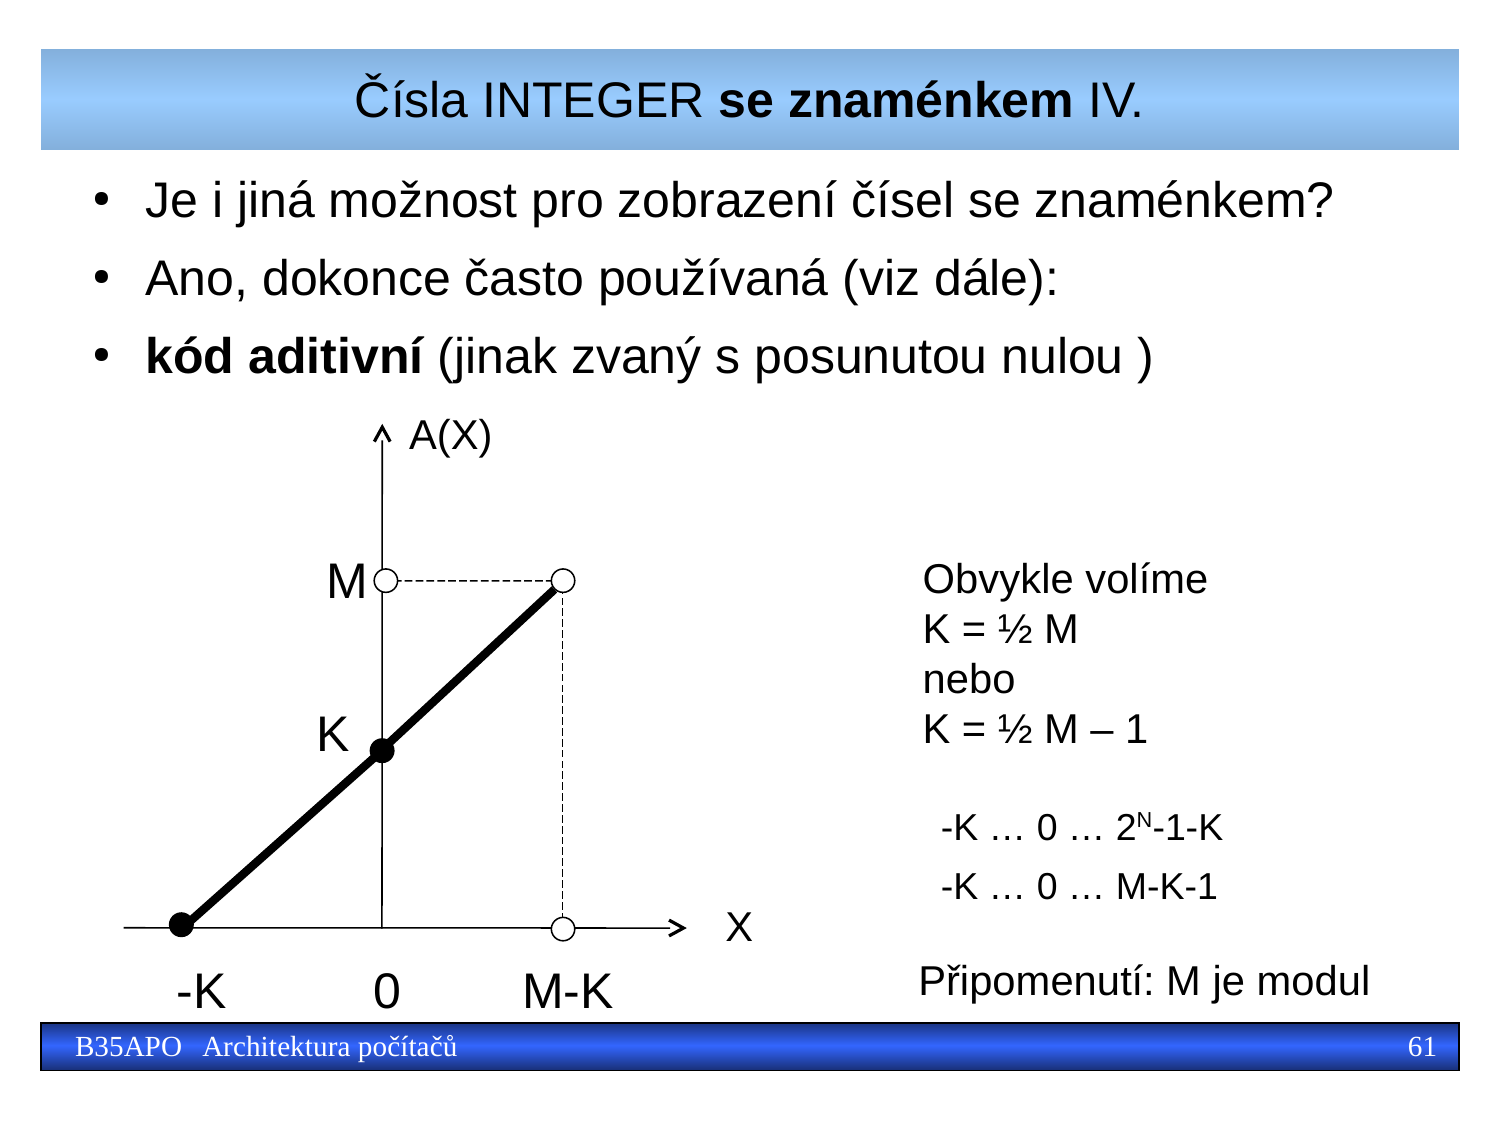

# Čísla INTEGER se znaménkem IV.
Je i jiná možnost pro zobrazení čísel se znaménkem?
Ano, dokonce často používaná (viz dále):
kód aditivní (jinak zvaný s posunutou nulou )
A(X)
M
K
X
-K
0
M-K
Obvykle volíme
K = ½ M
nebo
K = ½ M – 1
-K … 0 … 2N-1-K
-K … 0 … M-K-1
Připomenutí: M je modul
B35APO Architektura počítačů
61